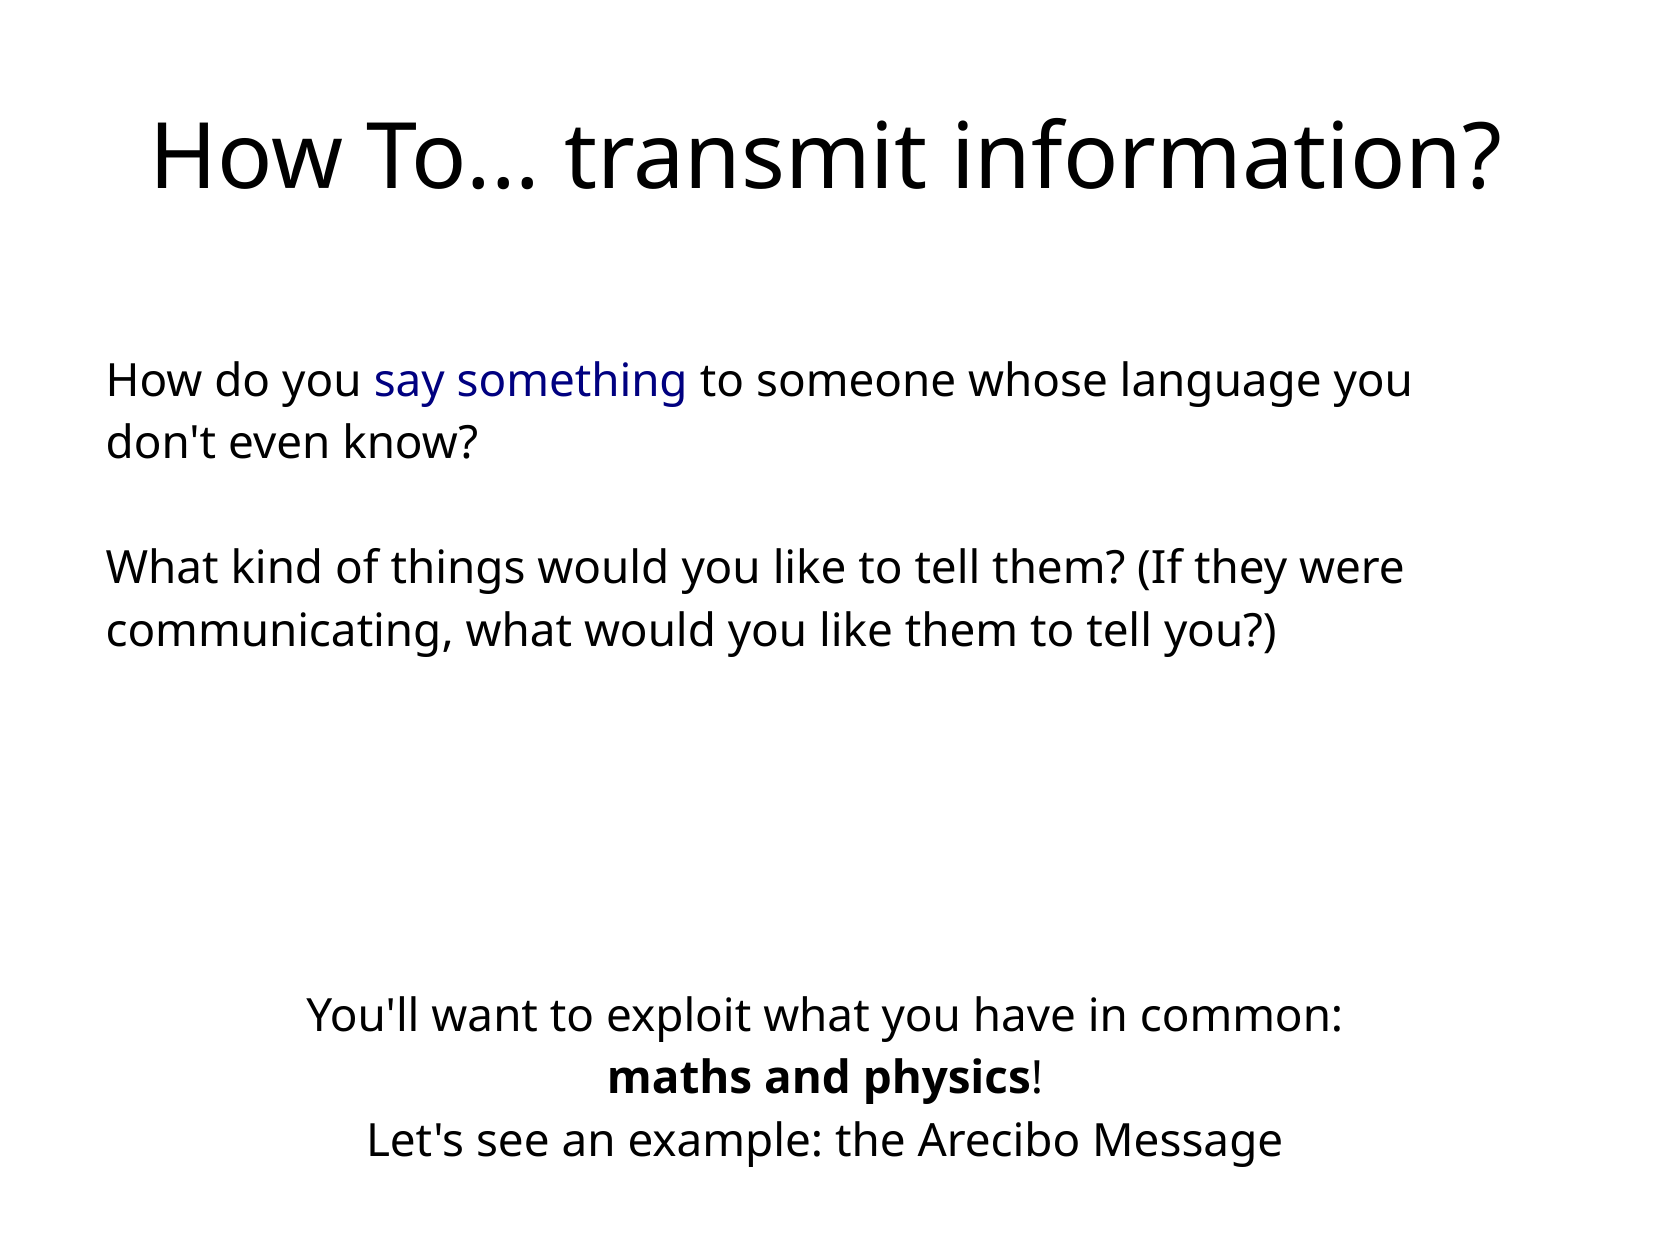

# How To... transmit information?
How do you say something to someone whose language you don't even know?
What kind of things would you like to tell them? (If they were communicating, what would you like them to tell you?)
You'll want to exploit what you have in common:
maths and physics!
Let's see an example: the Arecibo Message